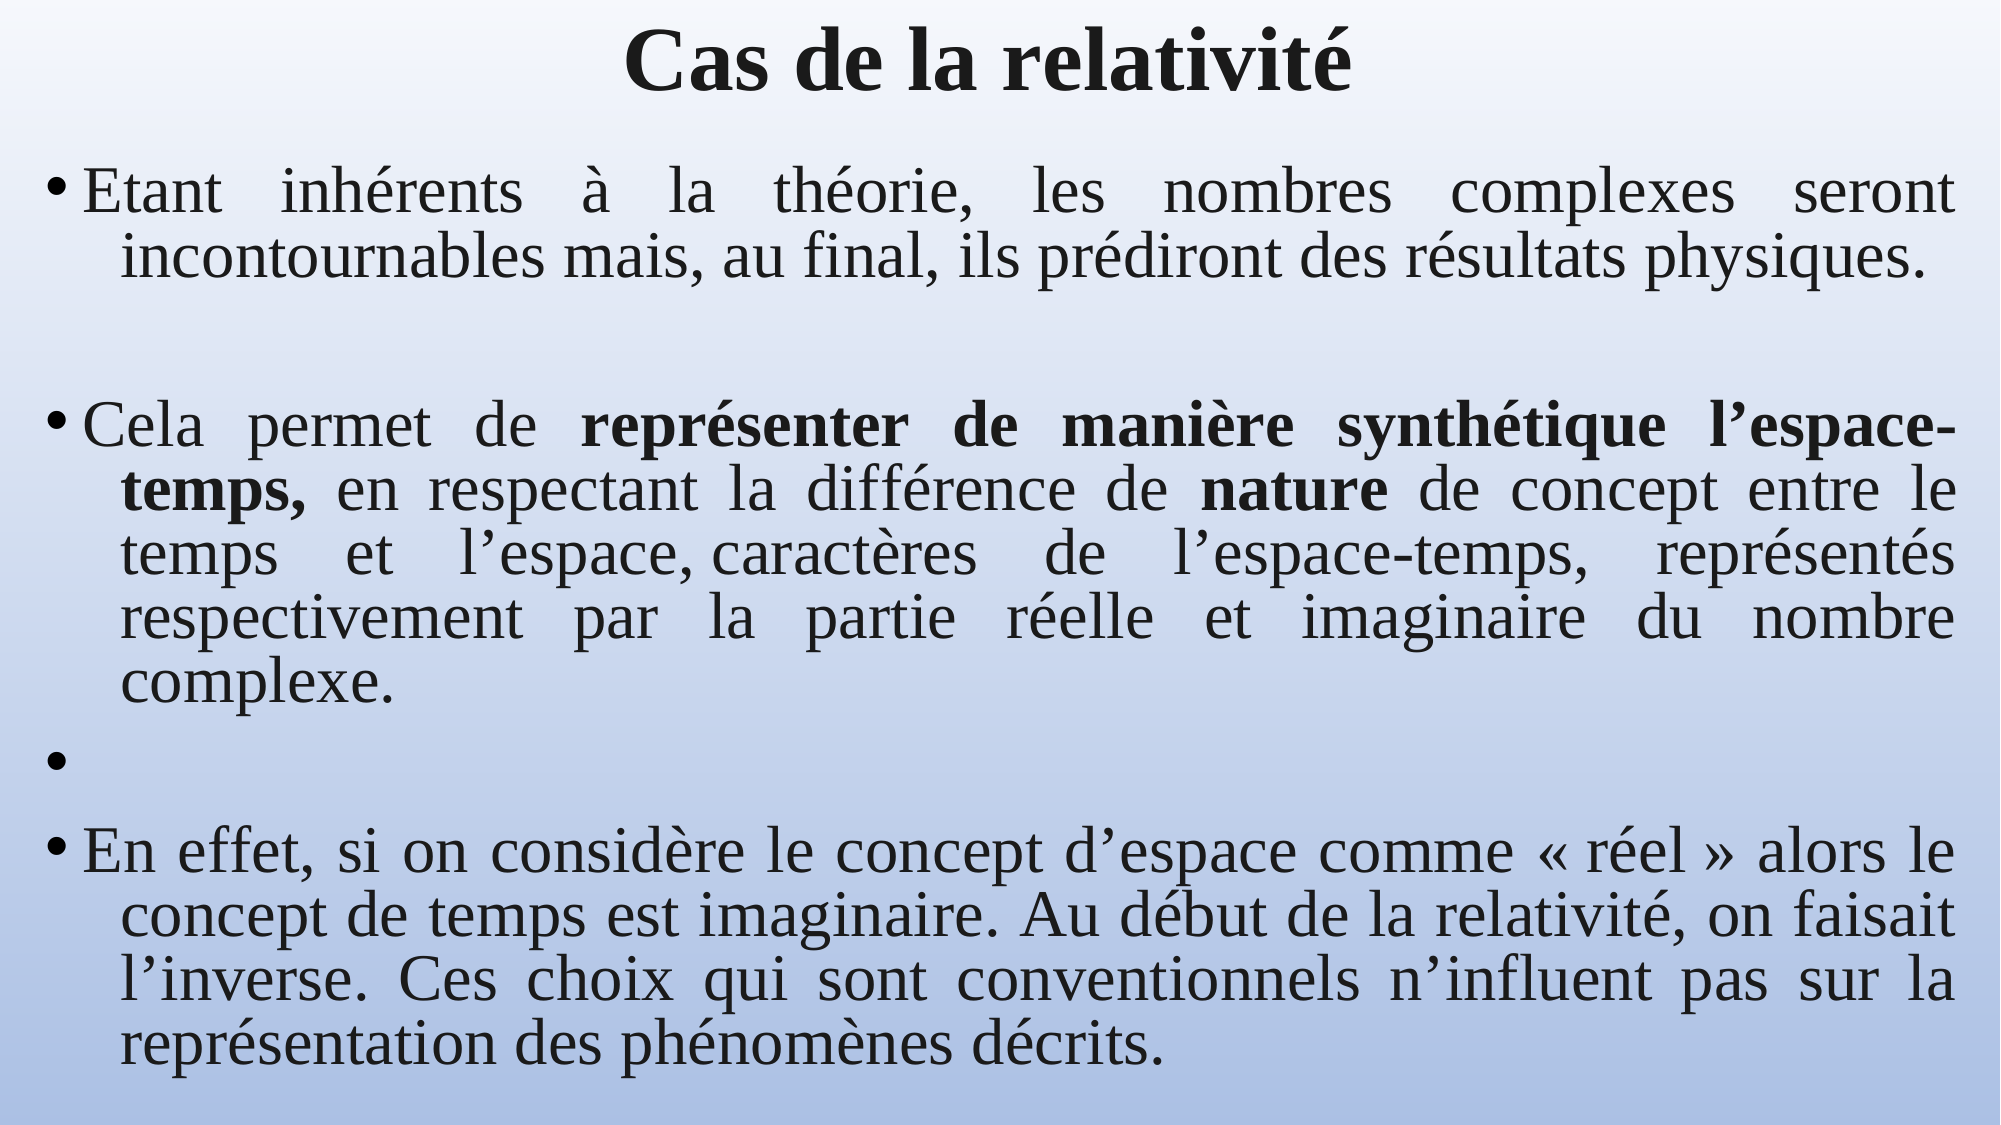

# Cas de la relativité
Etant inhérents à la théorie, les nombres complexes seront incontournables mais, au final, ils prédiront des résultats physiques.
Cela permet de représenter de manière synthétique l’espace-temps, en respectant la différence de nature de concept entre le temps et l’espace, caractères de l’espace-temps, représentés respectivement par la partie réelle et imaginaire du nombre complexe.
En effet, si on considère le concept d’espace comme « réel » alors le concept de temps est imaginaire. Au début de la relativité, on faisait l’inverse. Ces choix qui sont conventionnels n’influent pas sur la représentation des phénomènes décrits.